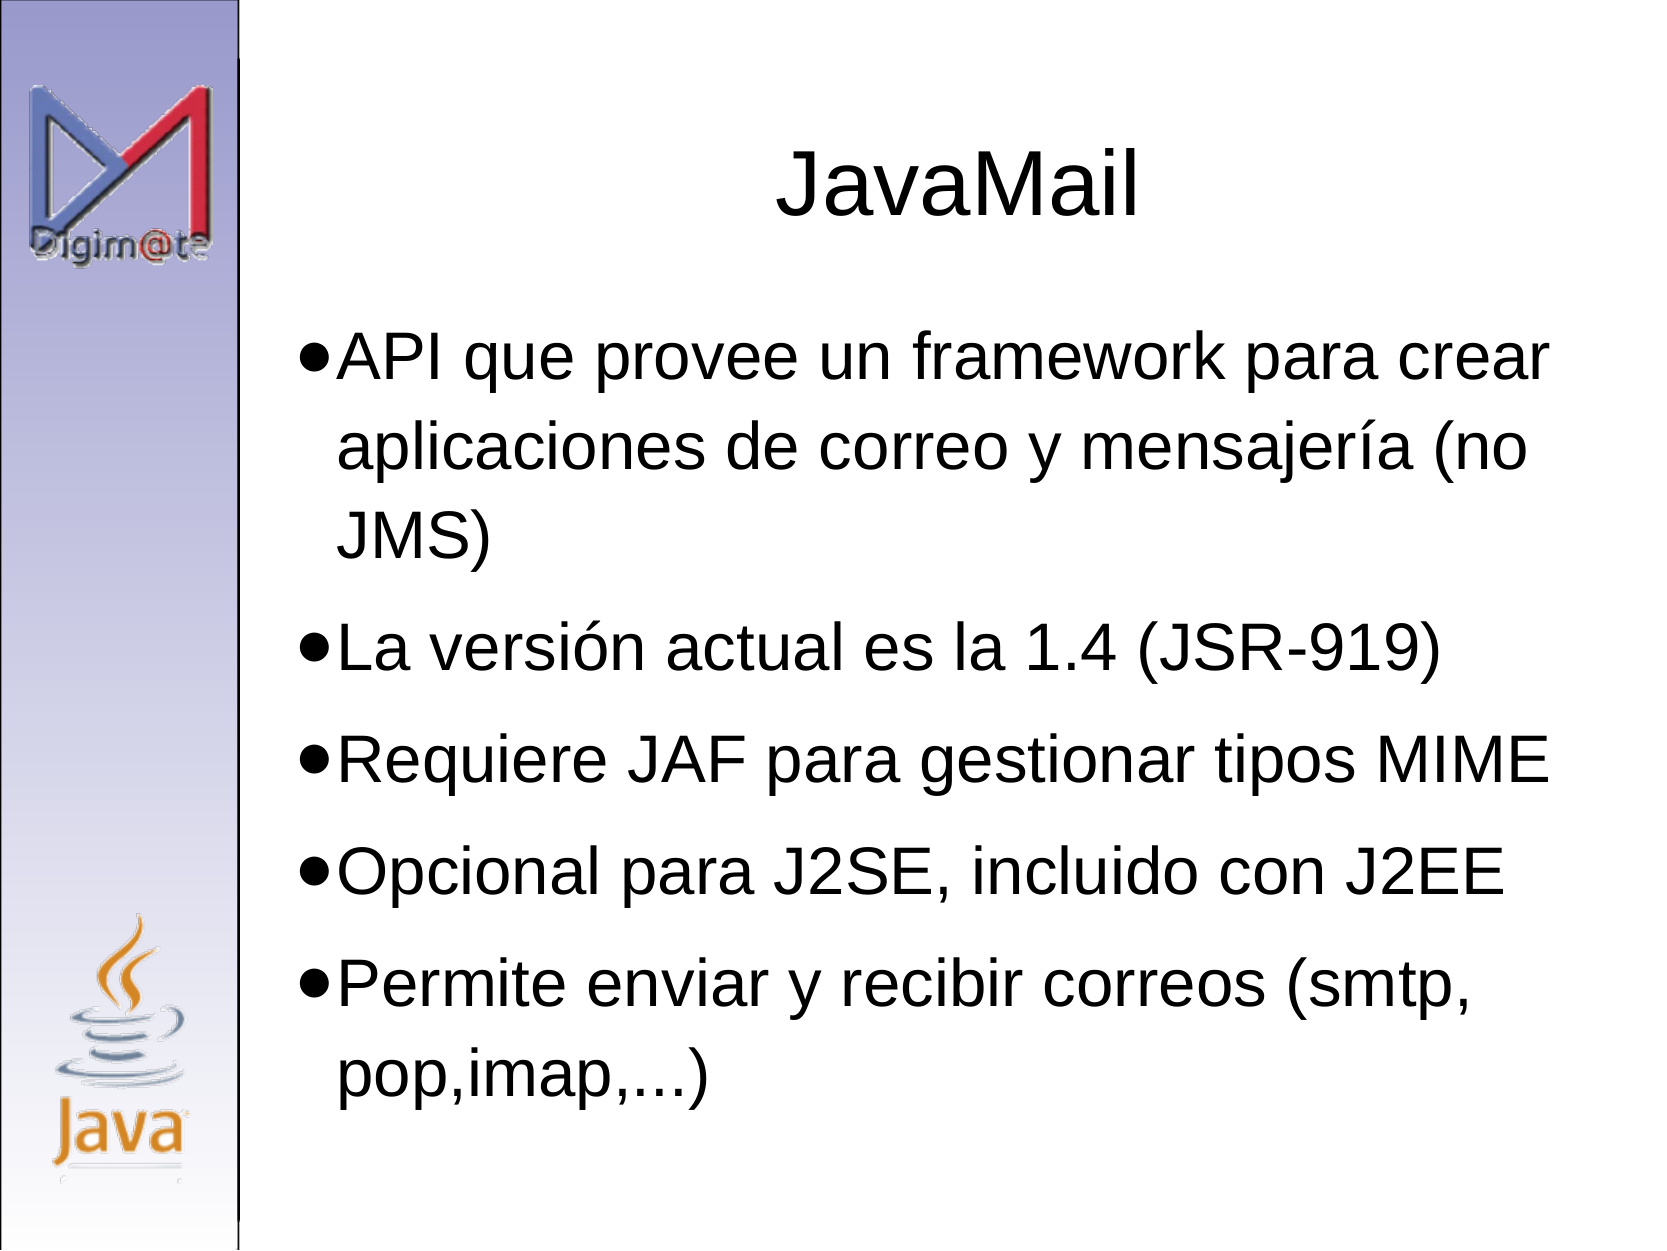

# JavaMail
API que provee un framework para crear aplicaciones de correo y mensajería (no JMS)
La versión actual es la 1.4 (JSR-919)
Requiere JAF para gestionar tipos MIME
Opcional para J2SE, incluido con J2EE
Permite enviar y recibir correos (smtp, pop,imap,...)